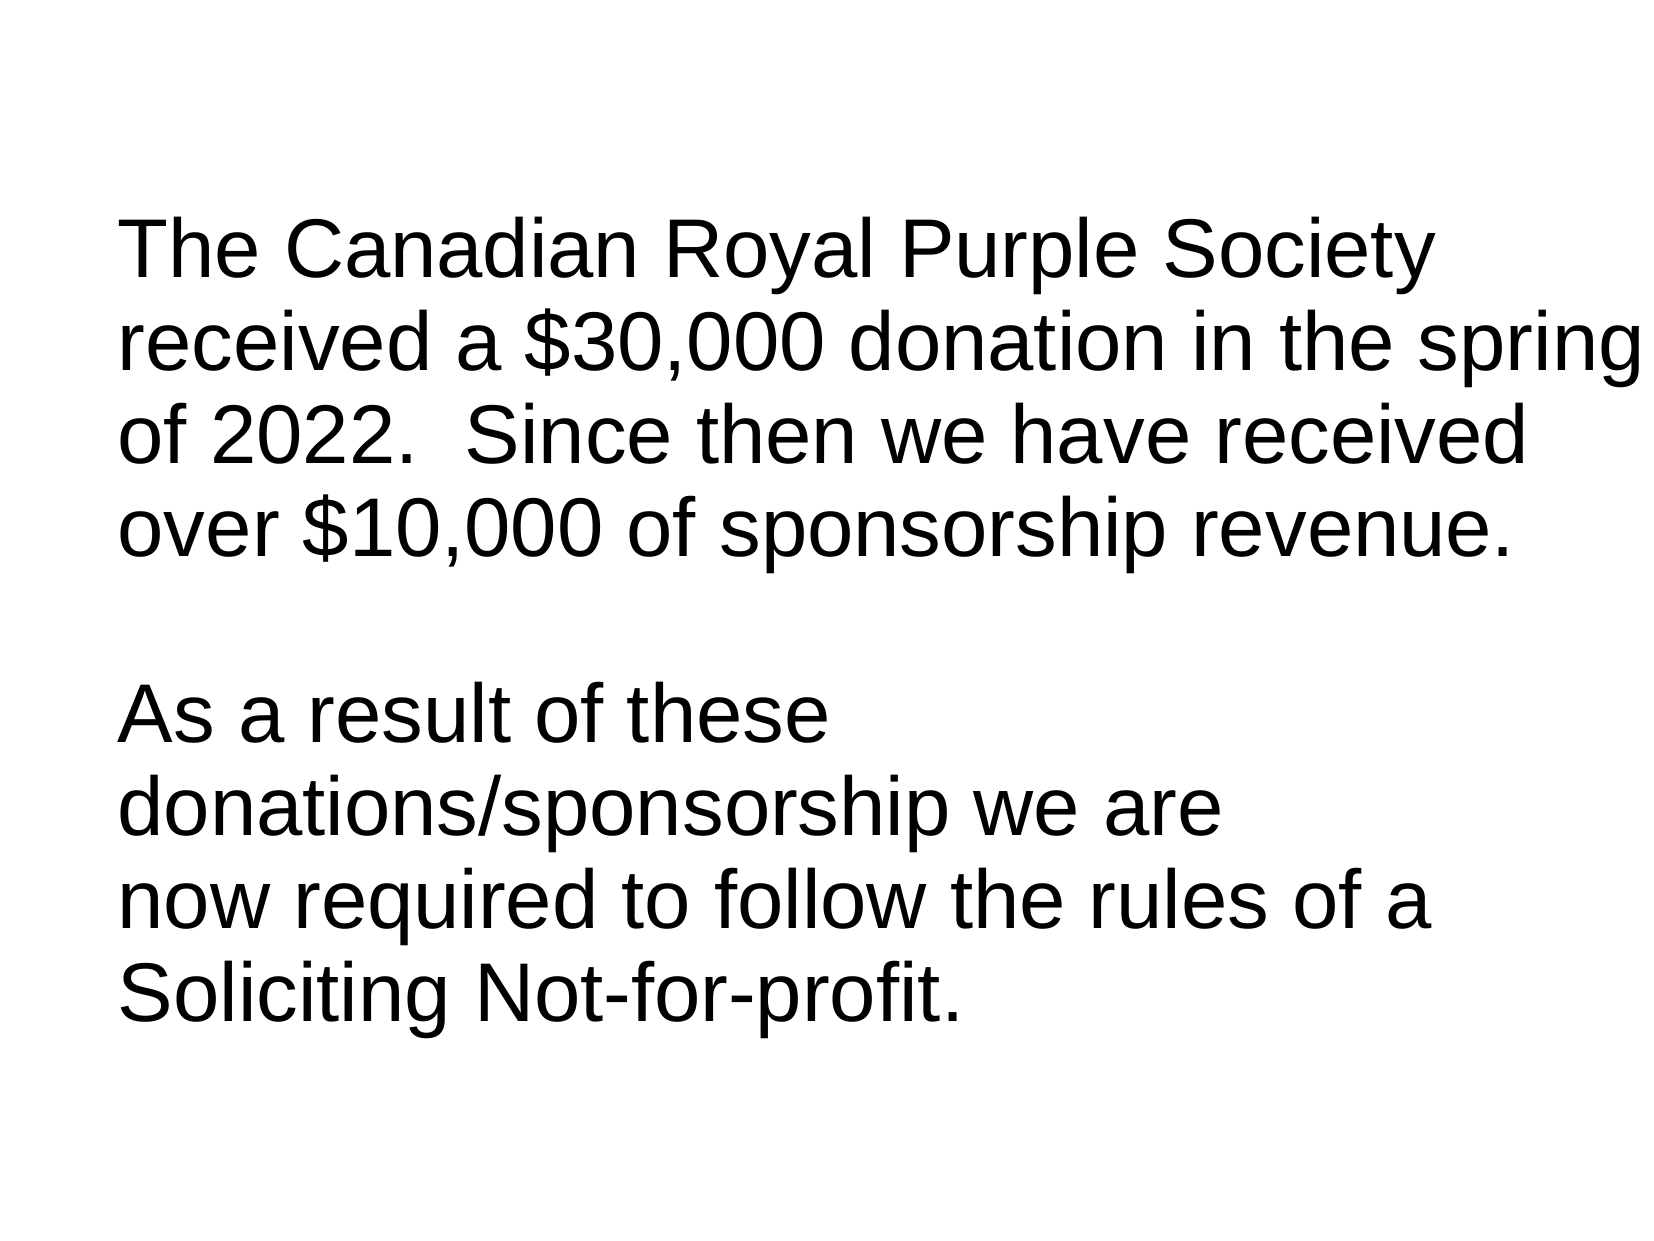

The Canadian Royal Purple Society
received a $30,000 donation in the spring
of 2022. Since then we have received
over $10,000 of sponsorship revenue.
As a result of these donations/sponsorship we are
now required to follow the rules of a
Soliciting Not-for-profit.